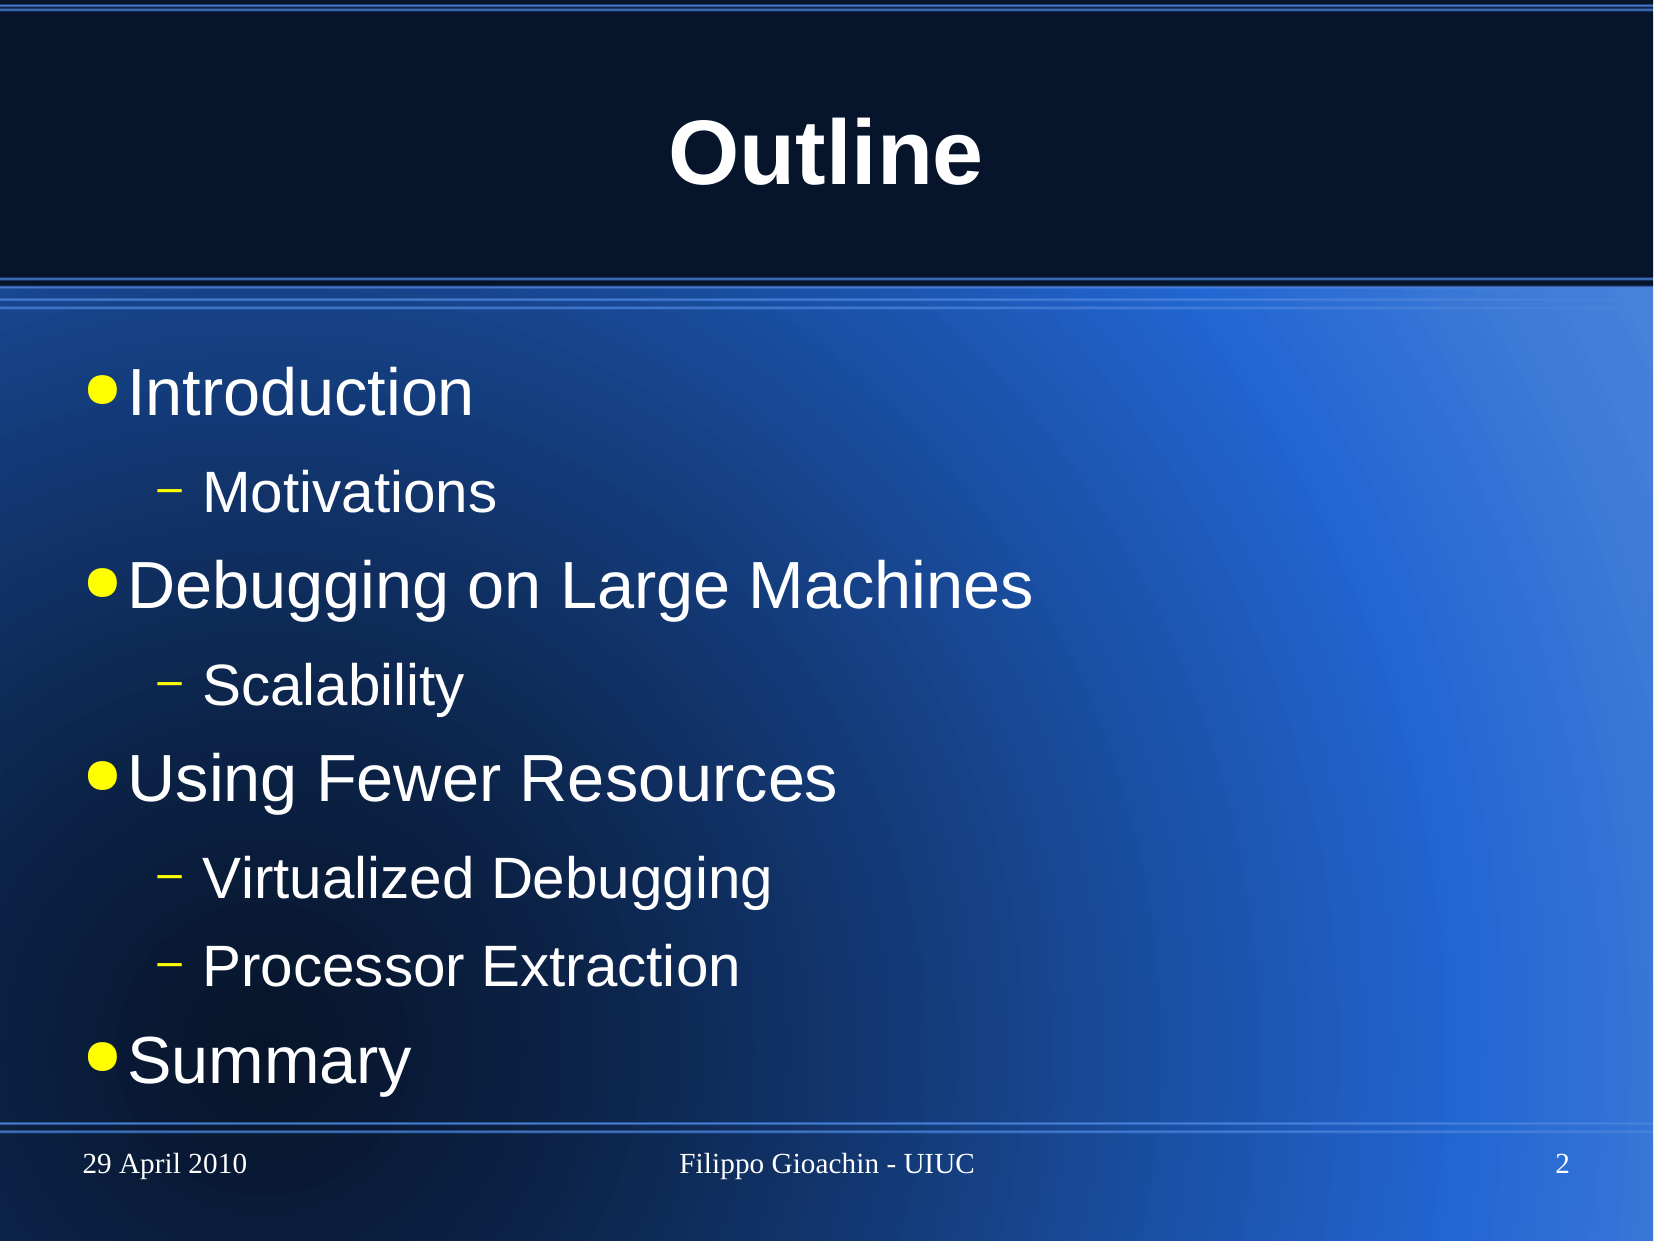

# Outline
Introduction
Motivations
Debugging on Large Machines
Scalability
Using Fewer Resources
Virtualized Debugging
Processor Extraction
Summary
29 April 2010
Filippo Gioachin - UIUC
2